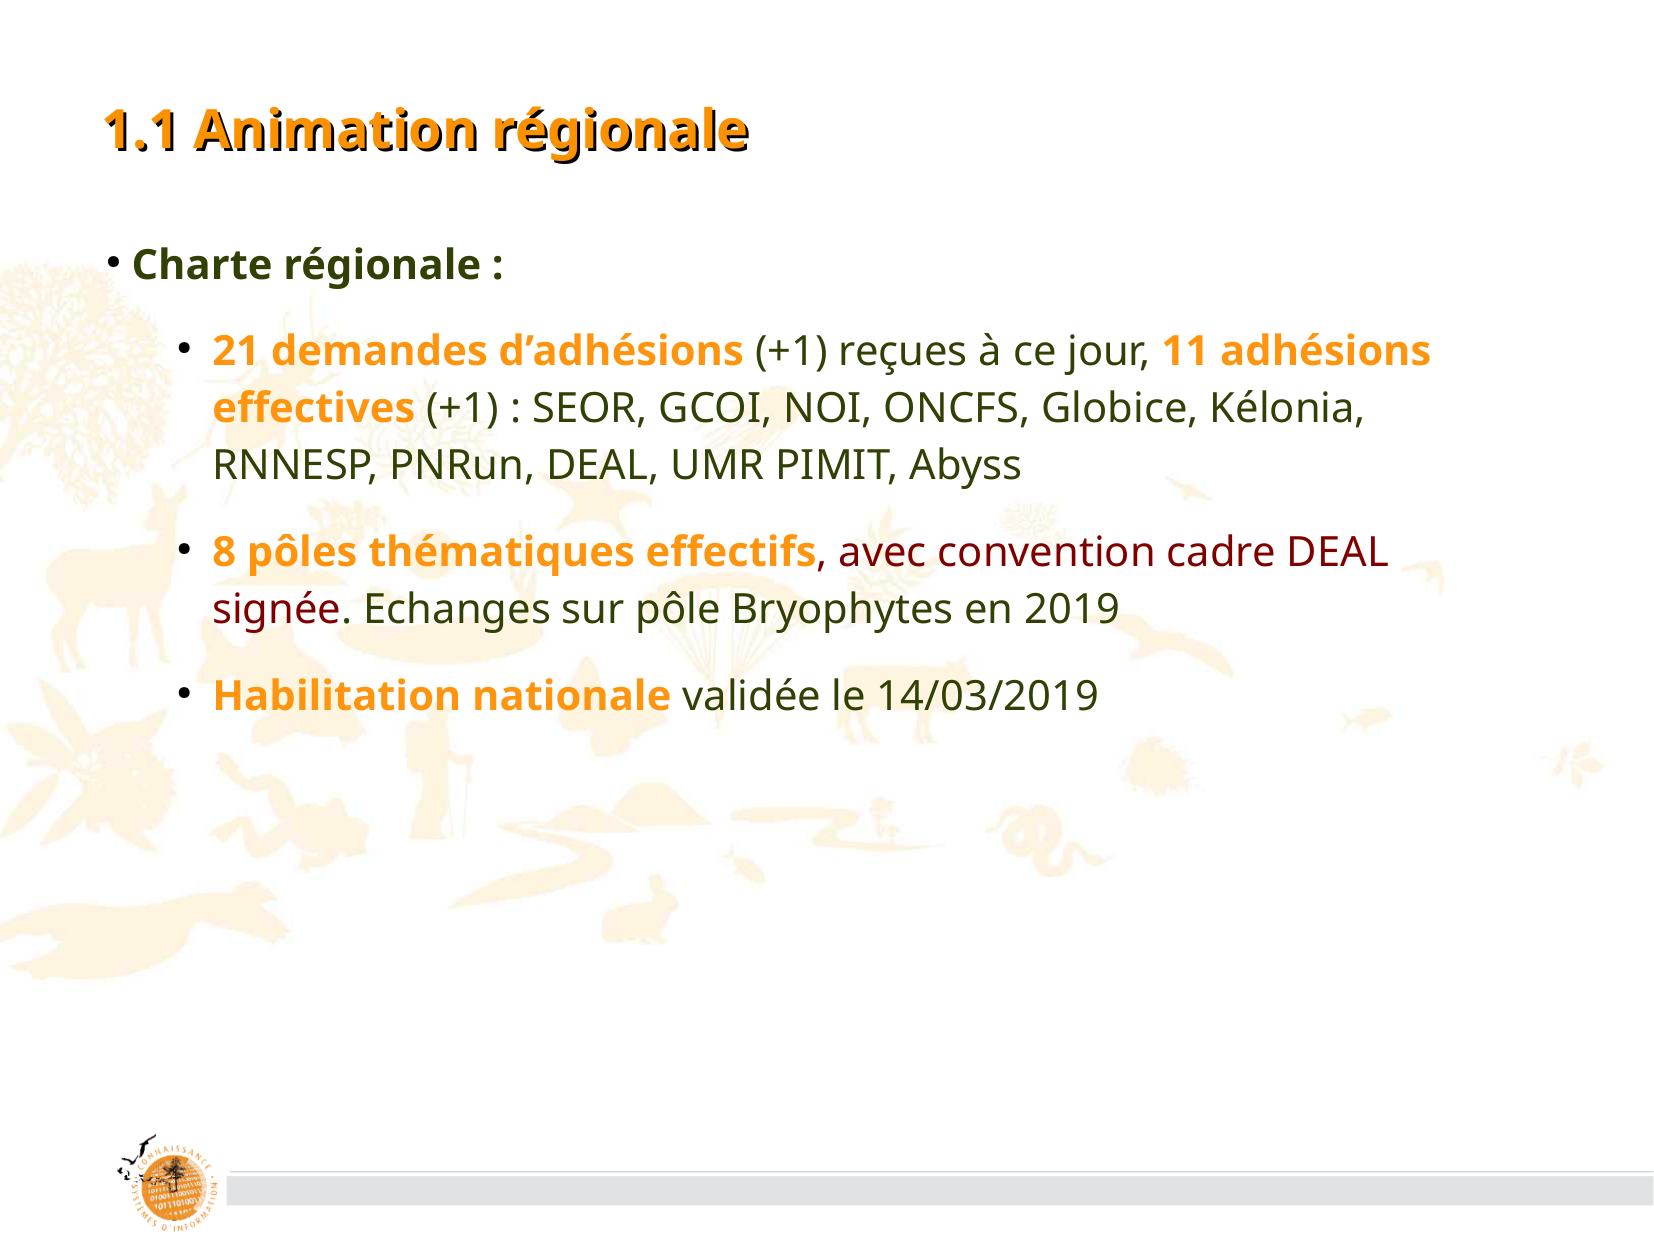

# 1.1 Animation régionale
 Charte régionale :
21 demandes d’adhésions (+1) reçues à ce jour, 11 adhésions effectives (+1) : SEOR, GCOI, NOI, ONCFS, Globice, Kélonia, RNNESP, PNRun, DEAL, UMR PIMIT, Abyss
8 pôles thématiques effectifs, avec convention cadre DEAL signée. Echanges sur pôle Bryophytes en 2019
Habilitation nationale validée le 14/03/2019
Cotech SINP - 29/11/2018
4